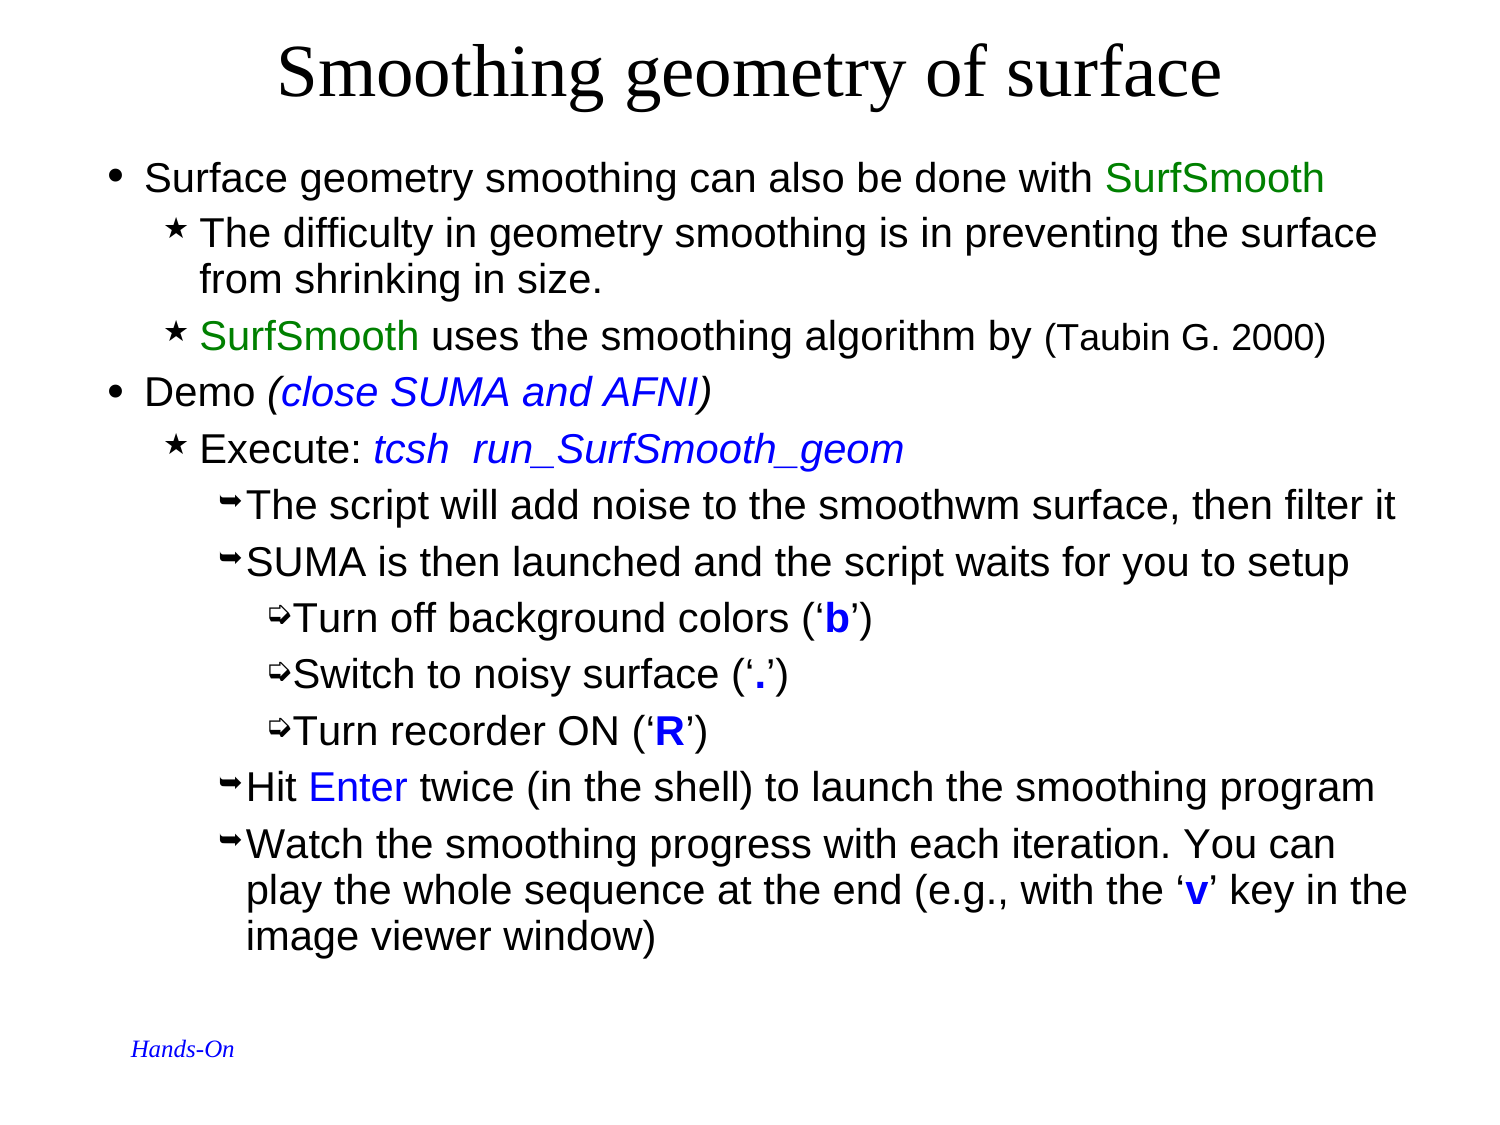

# Smoothing geometry of surface
Surface geometry smoothing can also be done with SurfSmooth
The difficulty in geometry smoothing is in preventing the surface from shrinking in size.
SurfSmooth uses the smoothing algorithm by (Taubin G. 2000)
Demo (close SUMA and AFNI)
Execute: tcsh run_SurfSmooth_geom
The script will add noise to the smoothwm surface, then filter it
SUMA is then launched and the script waits for you to setup
Turn off background colors (‘b’)
Switch to noisy surface (‘.’)
Turn recorder ON (‘R’)
Hit Enter twice (in the shell) to launch the smoothing program
Watch the smoothing progress with each iteration. You can play the whole sequence at the end (e.g., with the ‘v’ key in the image viewer window)
Hands-On